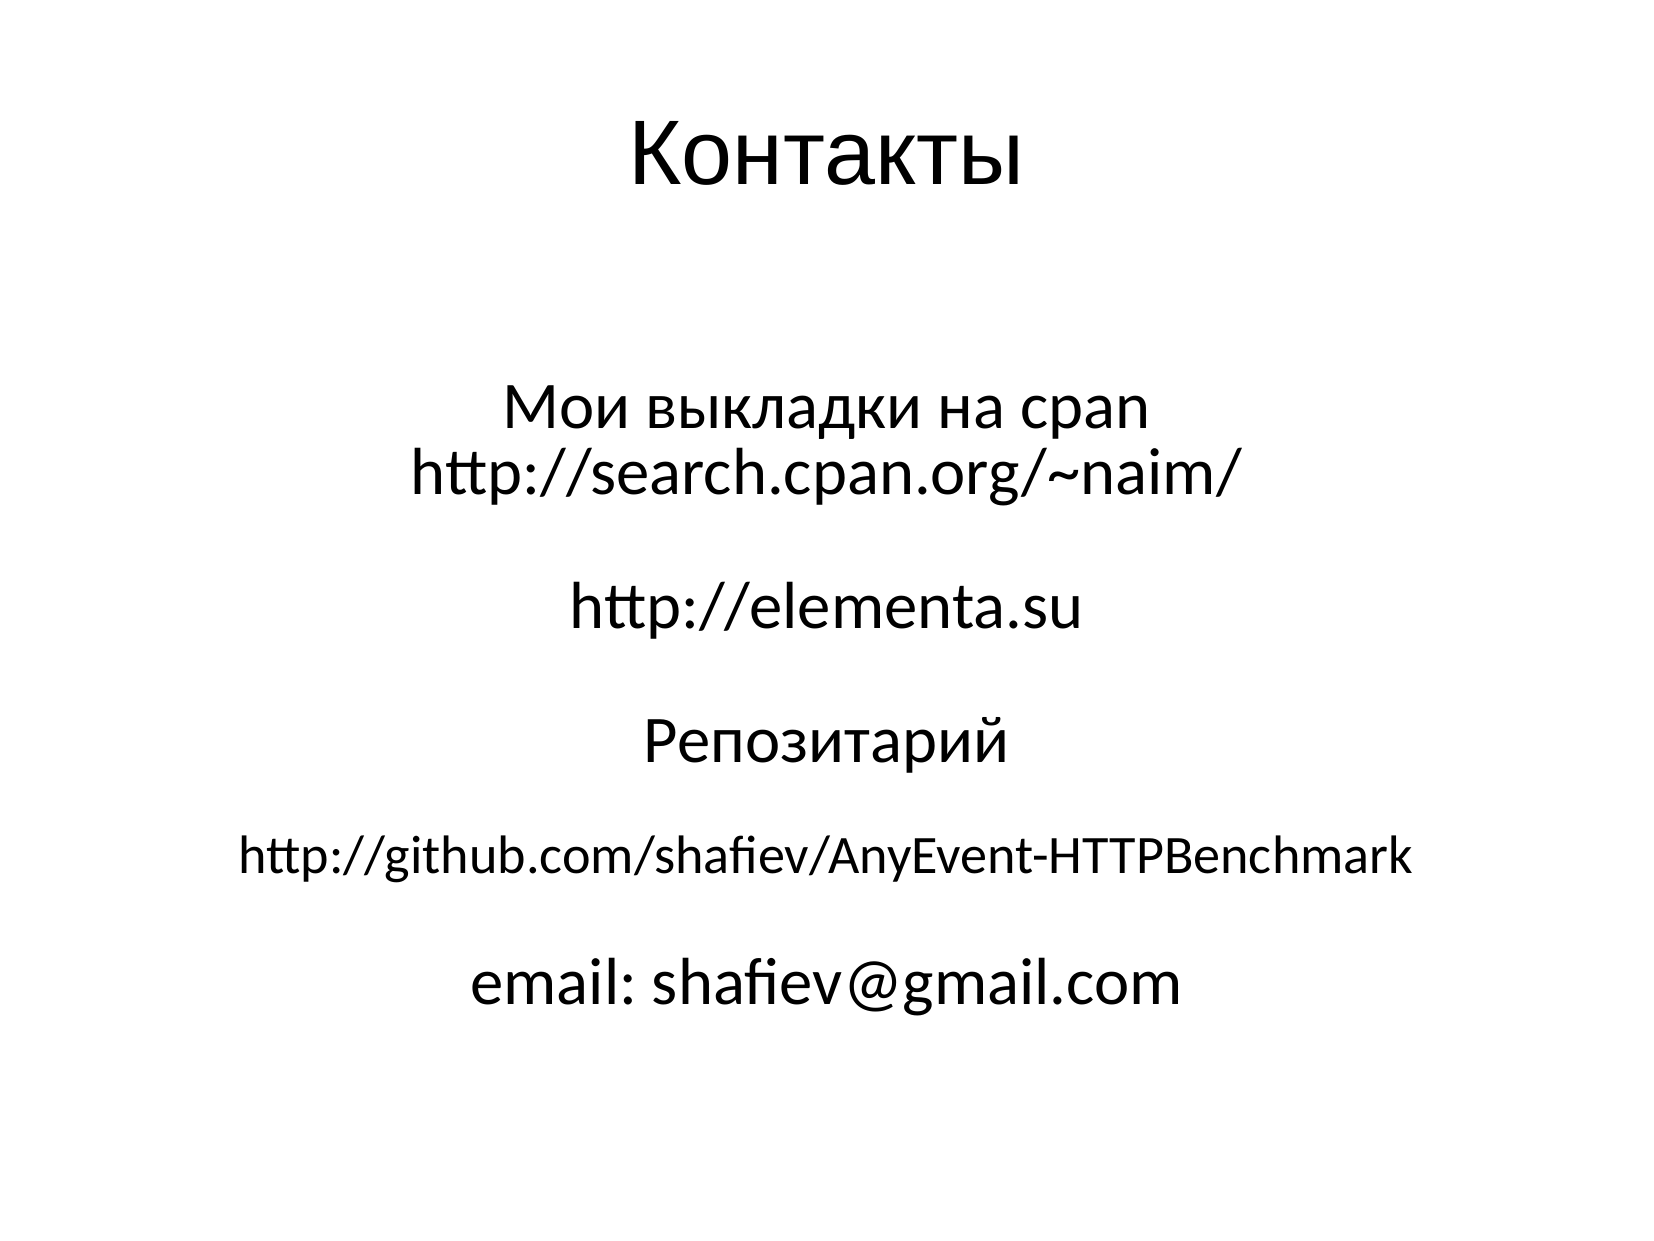

# Контакты
Мои выкладки на cpan
http://search.cpan.org/~naim/
http://elementa.su
Репозитарий
http://github.com/shafiev/AnyEvent-HTTPBenchmark
email: shafiev@gmail.com